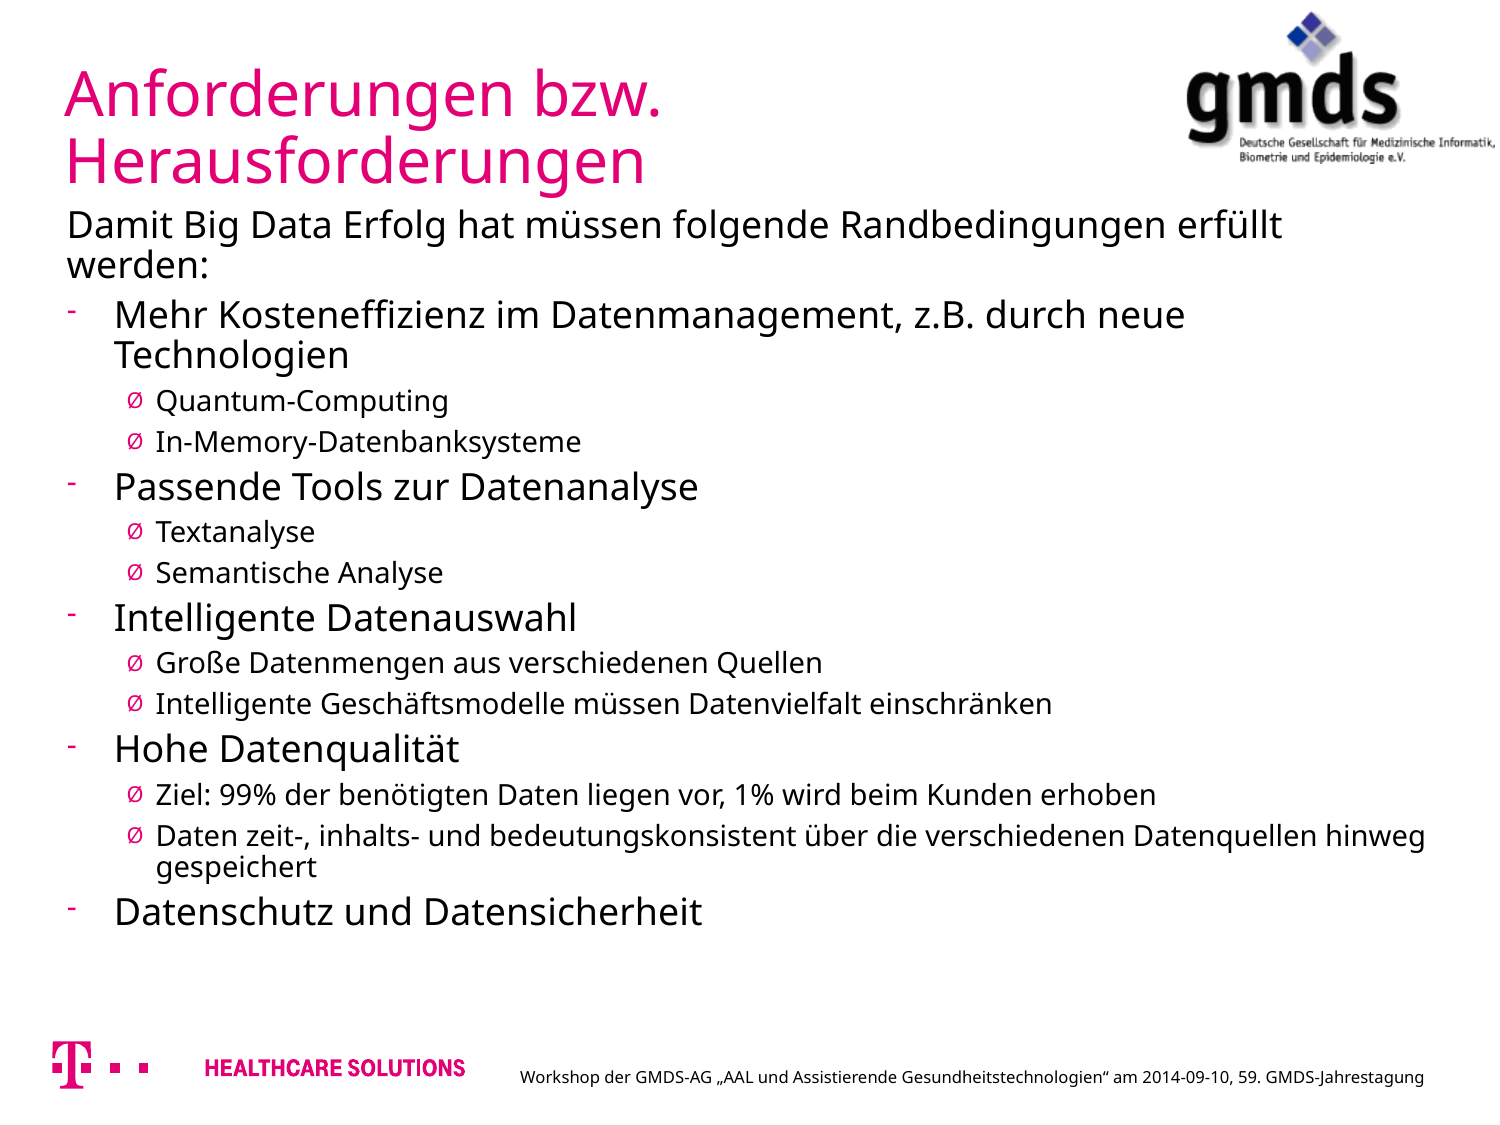

# Anforderungen bzw. Herausforderungen
Damit Big Data Erfolg hat müssen folgende Randbedingungen erfüllt werden:
Mehr Kosteneffizienz im Datenmanagement, z.B. durch neue Technologien
Quantum-Computing
In-Memory-Datenbanksysteme
Passende Tools zur Datenanalyse
Textanalyse
Semantische Analyse
Intelligente Datenauswahl
Große Datenmengen aus verschiedenen Quellen
Intelligente Geschäftsmodelle müssen Datenvielfalt einschränken
Hohe Datenqualität
Ziel: 99% der benötigten Daten liegen vor, 1% wird beim Kunden erhoben
Daten zeit-, inhalts- und bedeutungskonsistent über die verschiedenen Datenquellen hinweg gespeichert
Datenschutz und Datensicherheit
Workshop der GMDS-AG „AAL und Assistierende Gesundheitstechnologien“ am 2014-09-10, 59. GMDS-Jahrestagung